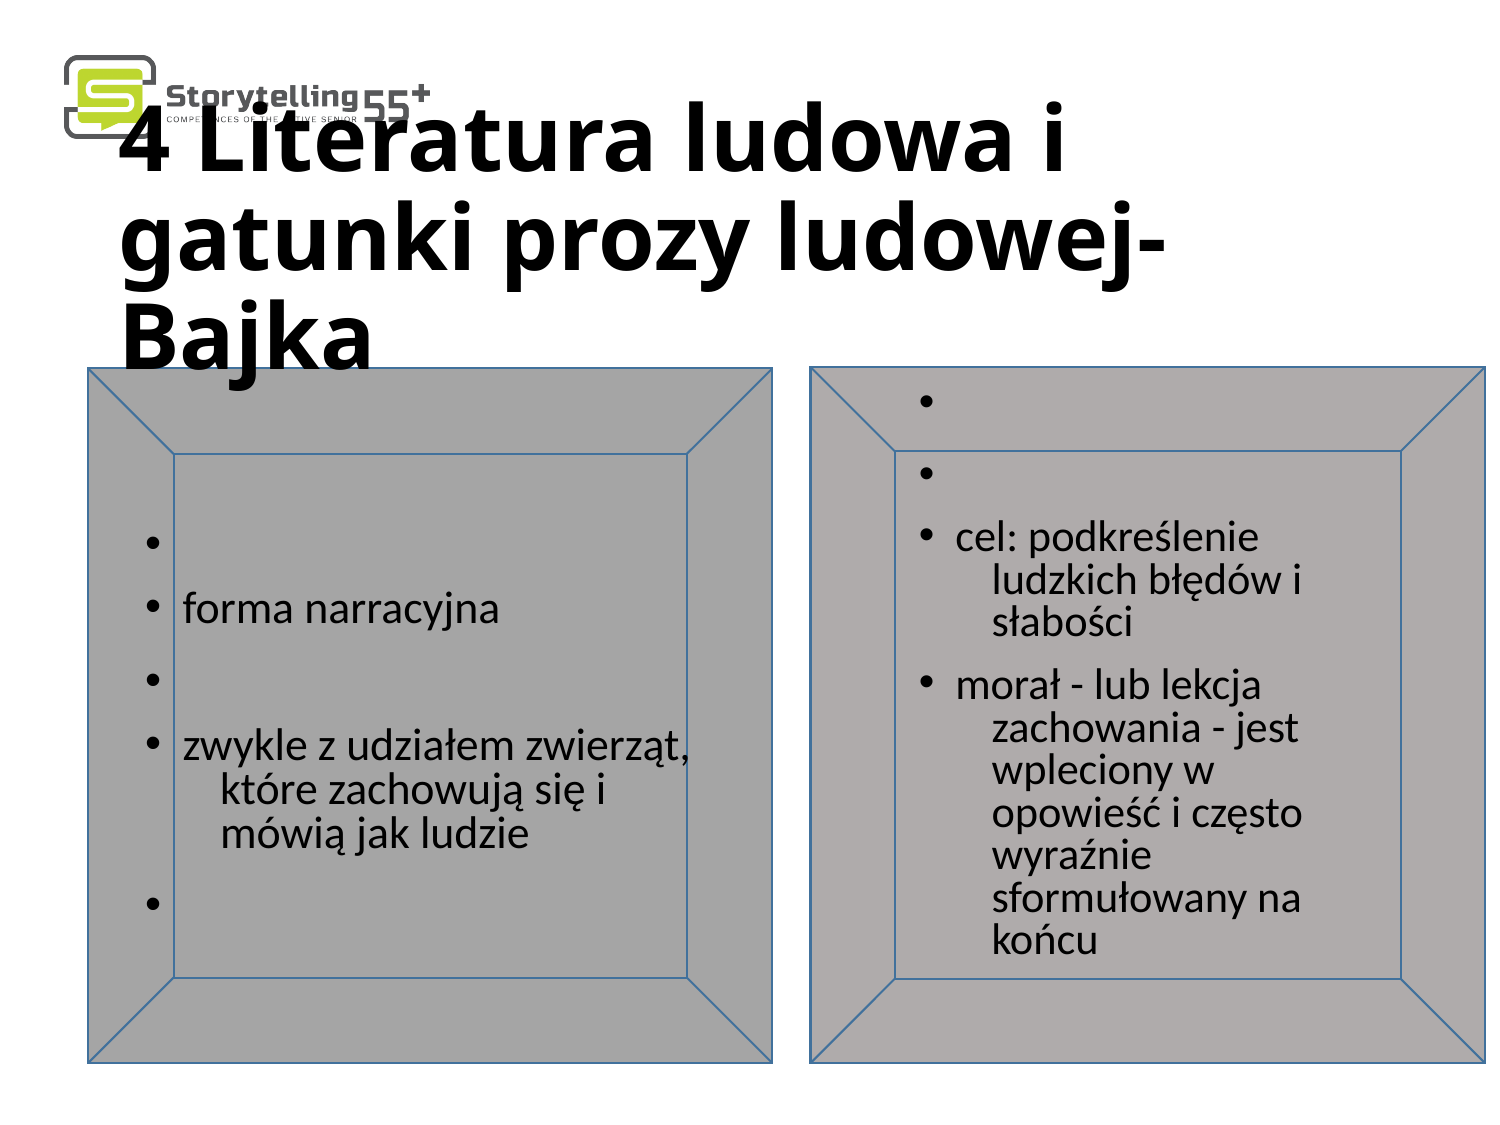

# 4 Literatura ludowa i gatunki prozy ludowej- Bajka
cel: podkreślenie ludzkich błędów i słabości
morał - lub lekcja zachowania - jest wpleciony w opowieść i często wyraźnie sformułowany na końcu
forma narracyjna
zwykle z udziałem zwierząt, które zachowują się i mówią jak ludzie